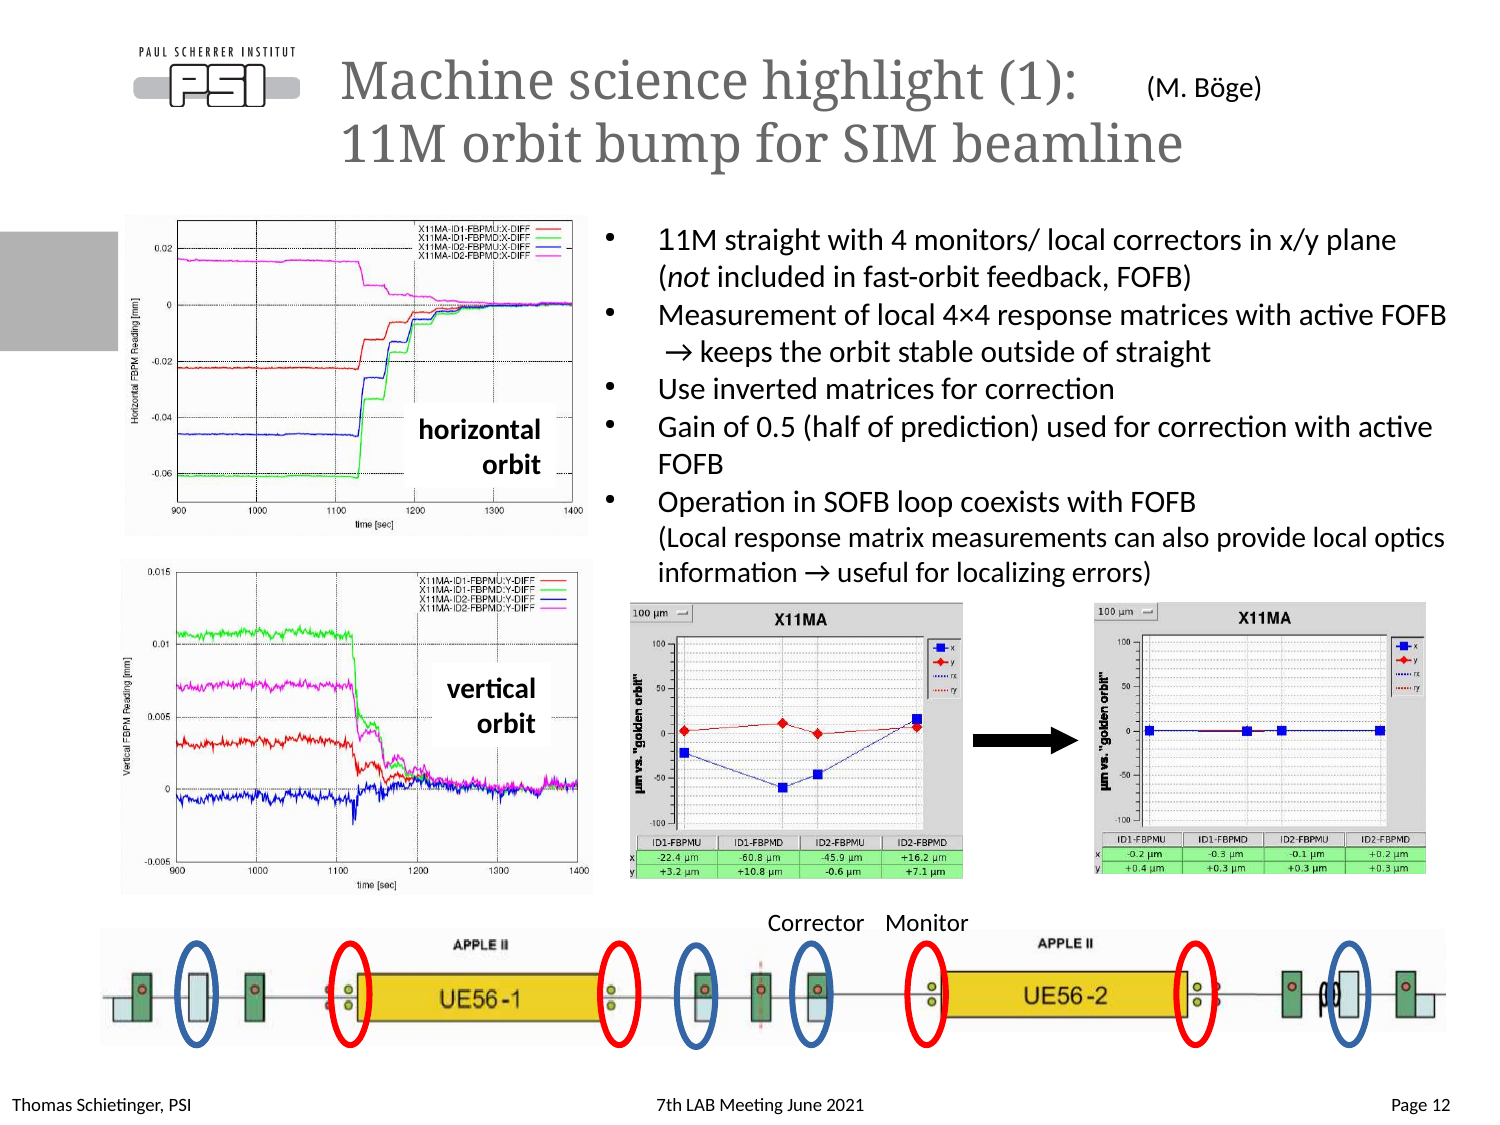

# Machine science highlight (1): 11M orbit bump for SIM beamline
(M. Böge)
11M straight with 4 monitors/ local correctors in x/y plane (not included in fast-orbit feedback, FOFB)
Measurement of local 4×4 response matrices with active FOFB → keeps the orbit stable outside of straight
Use inverted matrices for correction
Gain of 0.5 (half of prediction) used for correction with active FOFB
Operation in SOFB loop coexists with FOFB
(Local response matrix measurements can also provide local optics information → useful for localizing errors)
horizontal
orbit
vertical
orbit
Corrector
Monitor